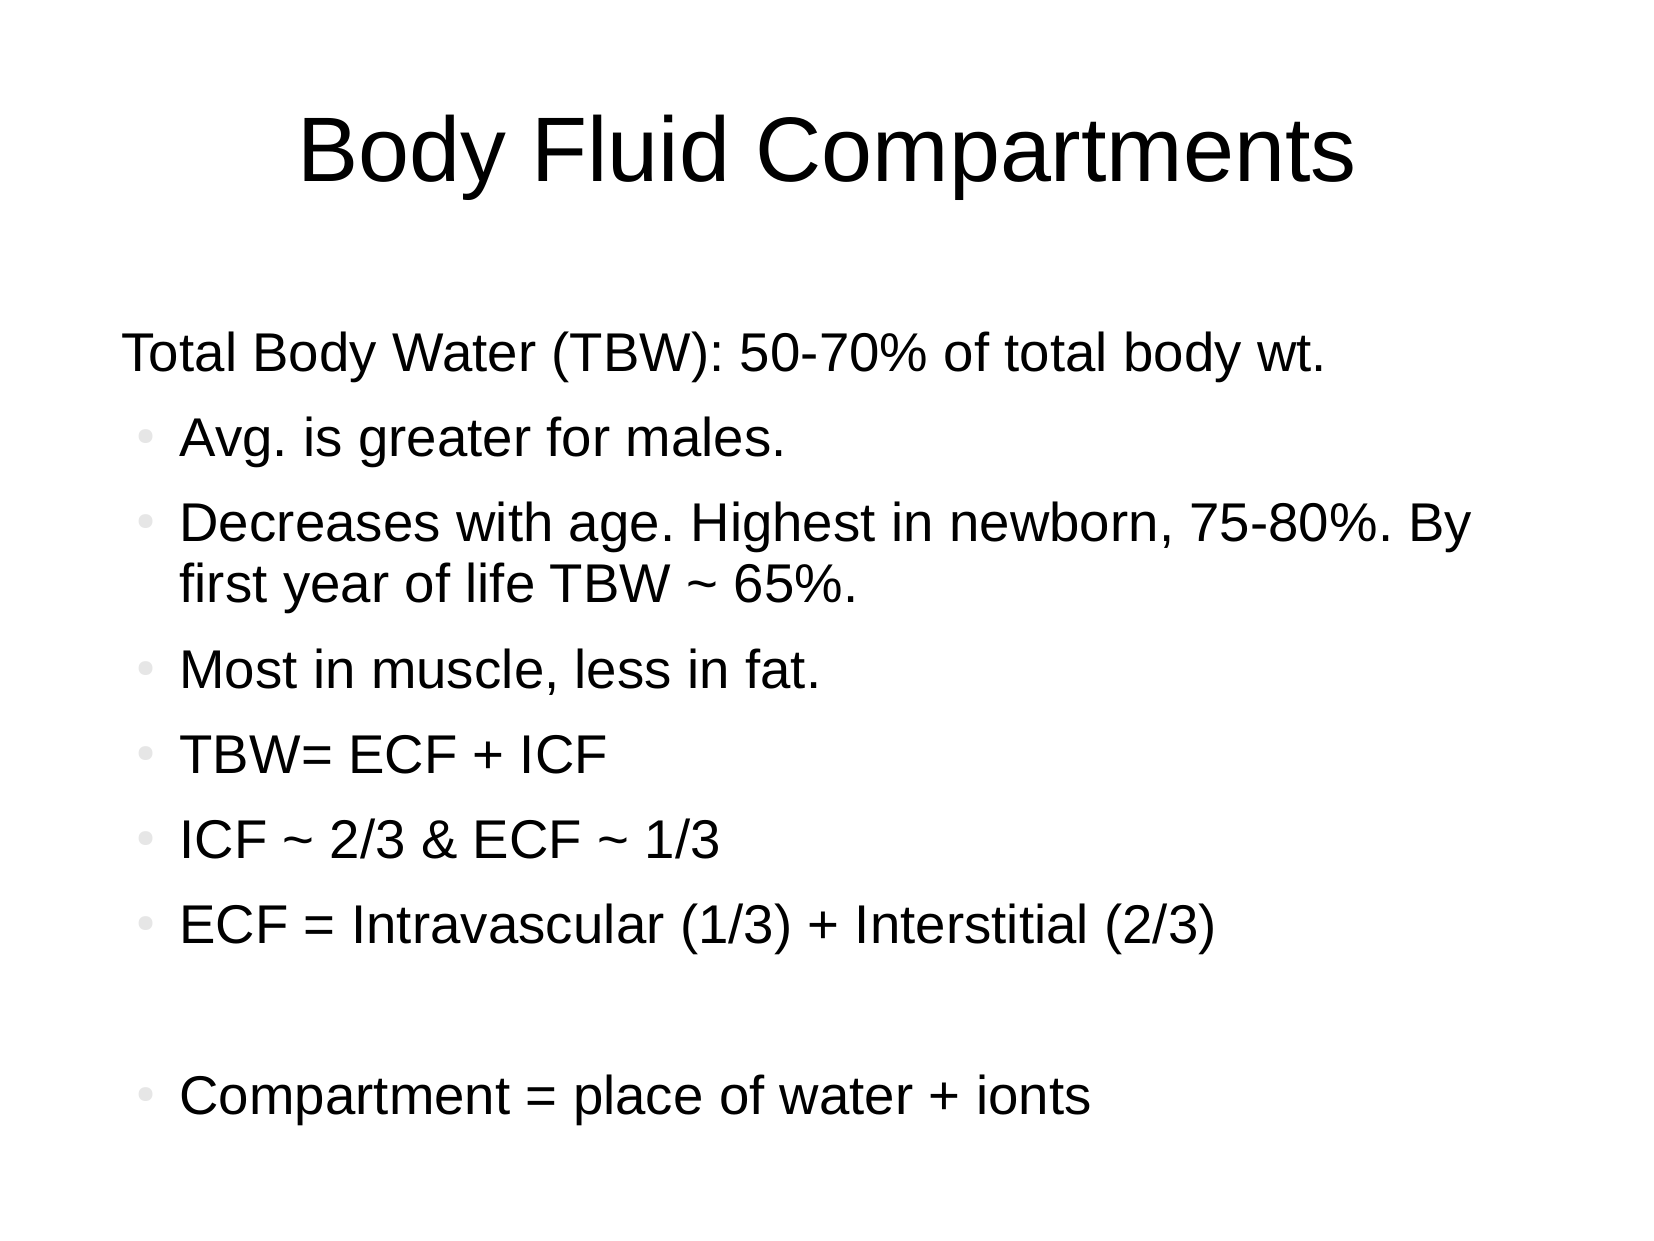

# Body Fluid Compartments
Total Body Water (TBW): 50-70% of total body wt.
Avg. is greater for males.
Decreases with age. Highest in newborn, 75-80%. By first year of life TBW ~ 65%.
Most in muscle, less in fat.
TBW= ECF + ICF
ICF ~ 2/3 & ECF ~ 1/3
ECF = Intravascular (1/3) + Interstitial (2/3)
Compartment = place of water + ionts